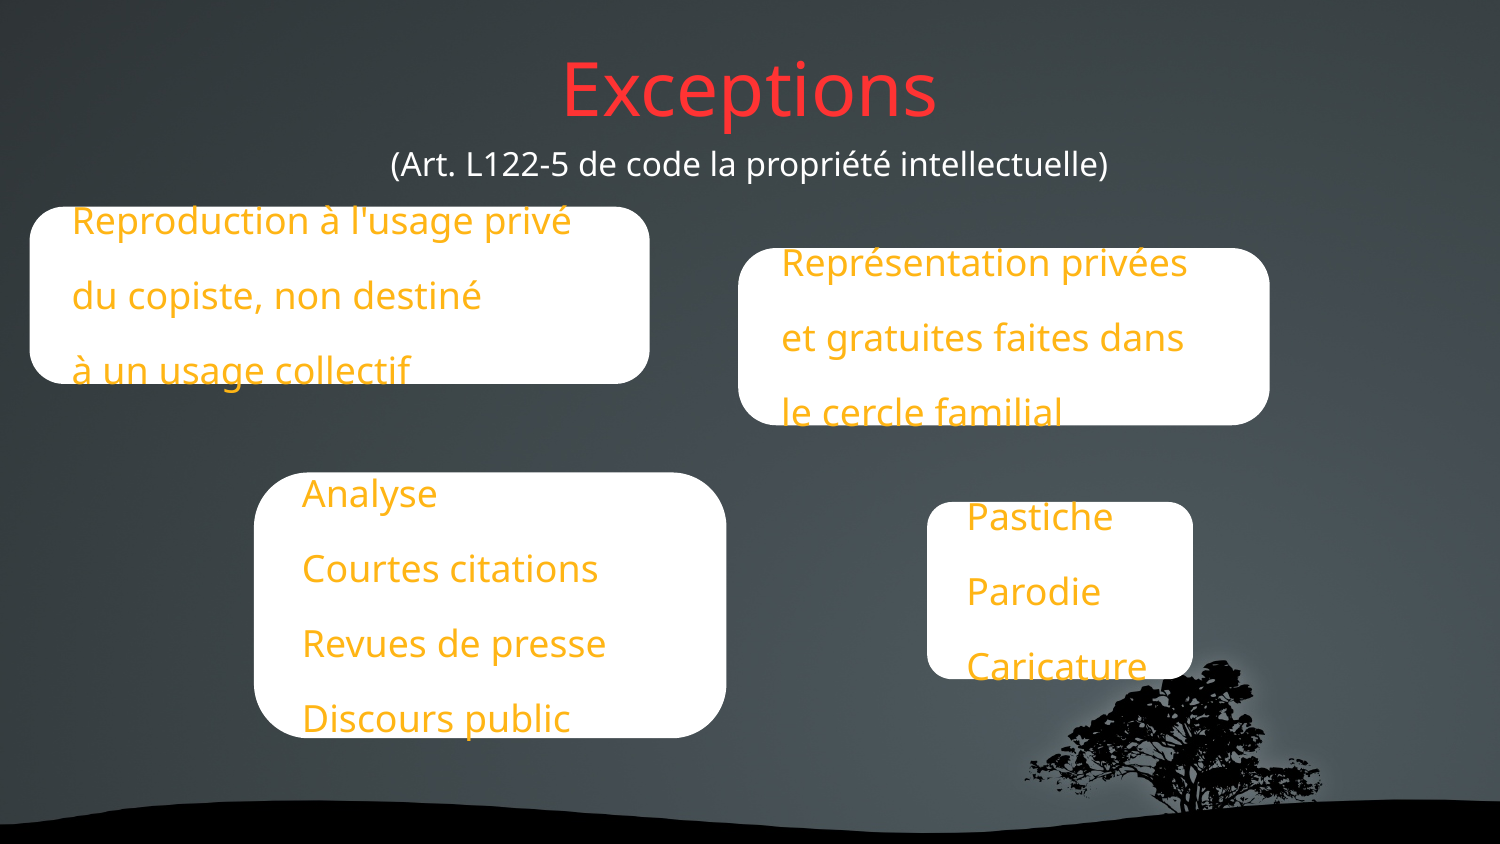

Exceptions
(Art. L122-5 de code la propriété intellectuelle)
Reproduction à l'usage privé
du copiste, non destiné
à un usage collectif
Représentation privées
et gratuites faites dans
le cercle familial
Analyse
Courtes citations
Revues de presse
Discours public
Pastiche
Parodie
Caricature